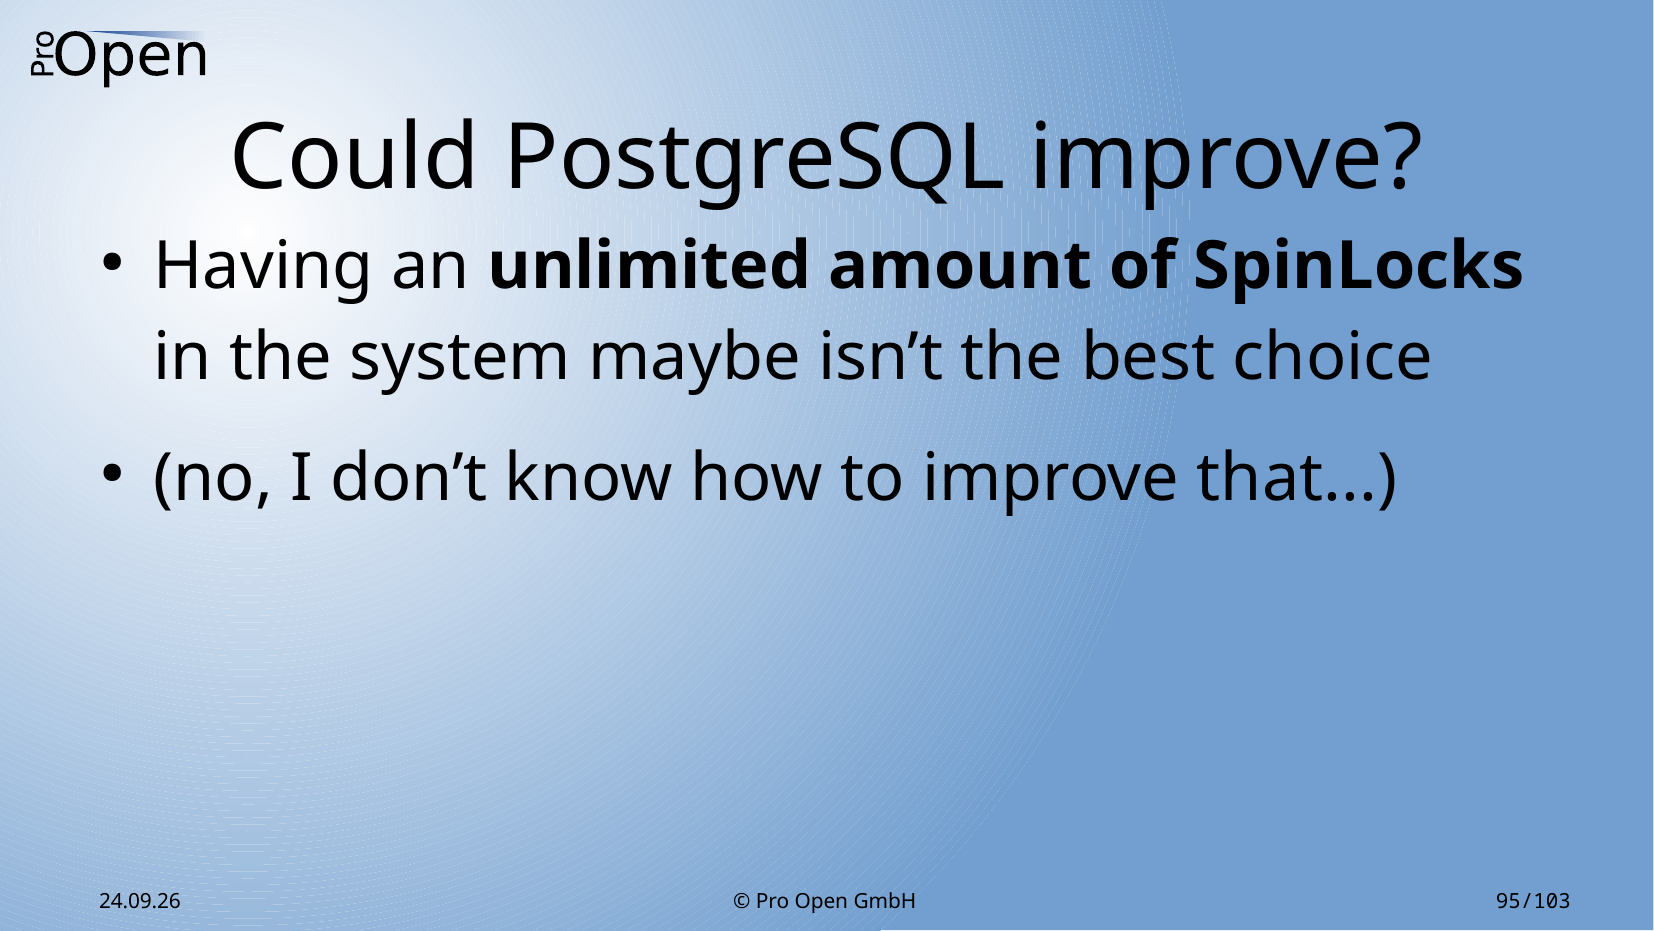

# Could PostgreSQL improve?
Having an unlimited amount of SpinLocks in the system maybe isn’t the best choice
(no, I don’t know how to improve that...)
© Pro Open GmbH
95